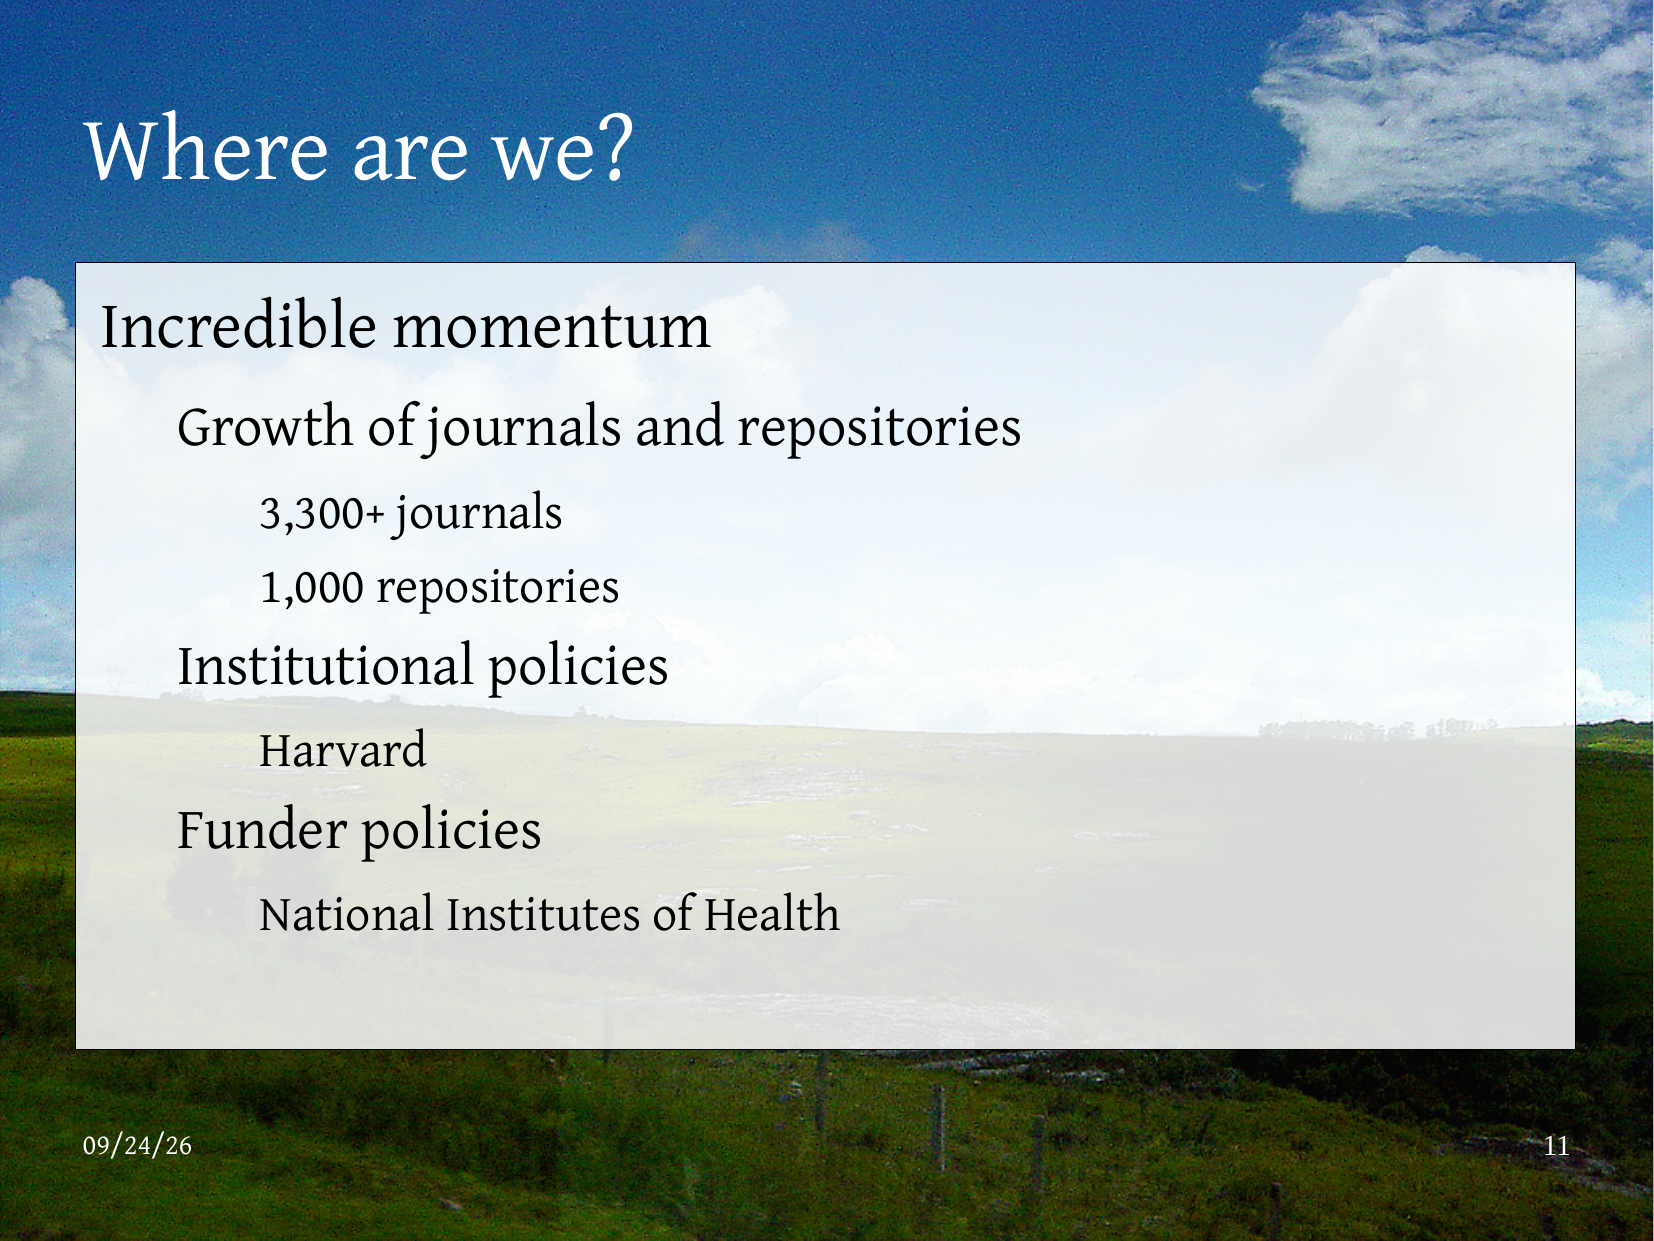

# Where are we?
Incredible momentum
Growth of journals and repositories
3,300+ journals
1,000 repositories
Institutional policies
Harvard
Funder policies
National Institutes of Health
11